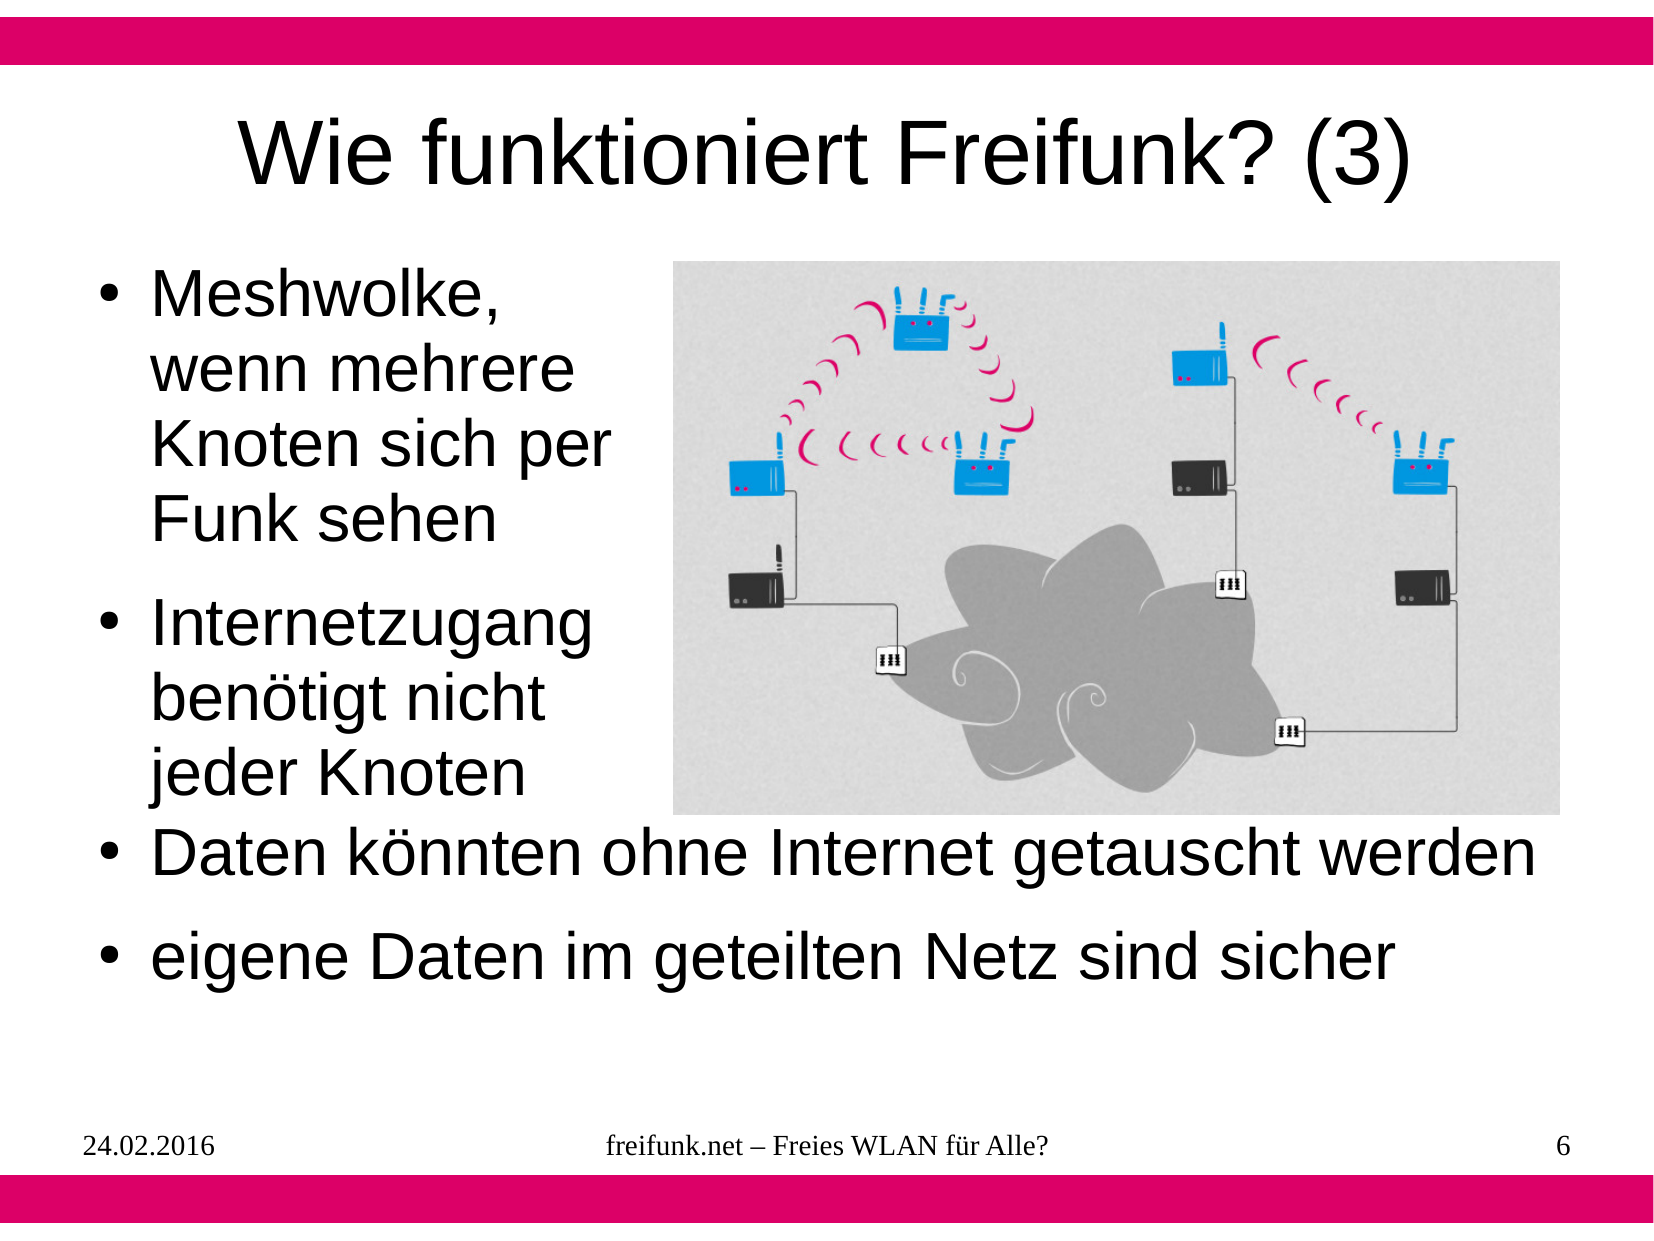

# Wie funktioniert Freifunk? (3)
Meshwolke, wenn mehrere Knoten sich per Funk sehen
Internetzugang benötigt nicht jeder Knoten
Daten könnten ohne Internet getauscht werden
eigene Daten im geteilten Netz sind sicher
24.02.2016
freifunk.net – Freies WLAN für Alle?
6